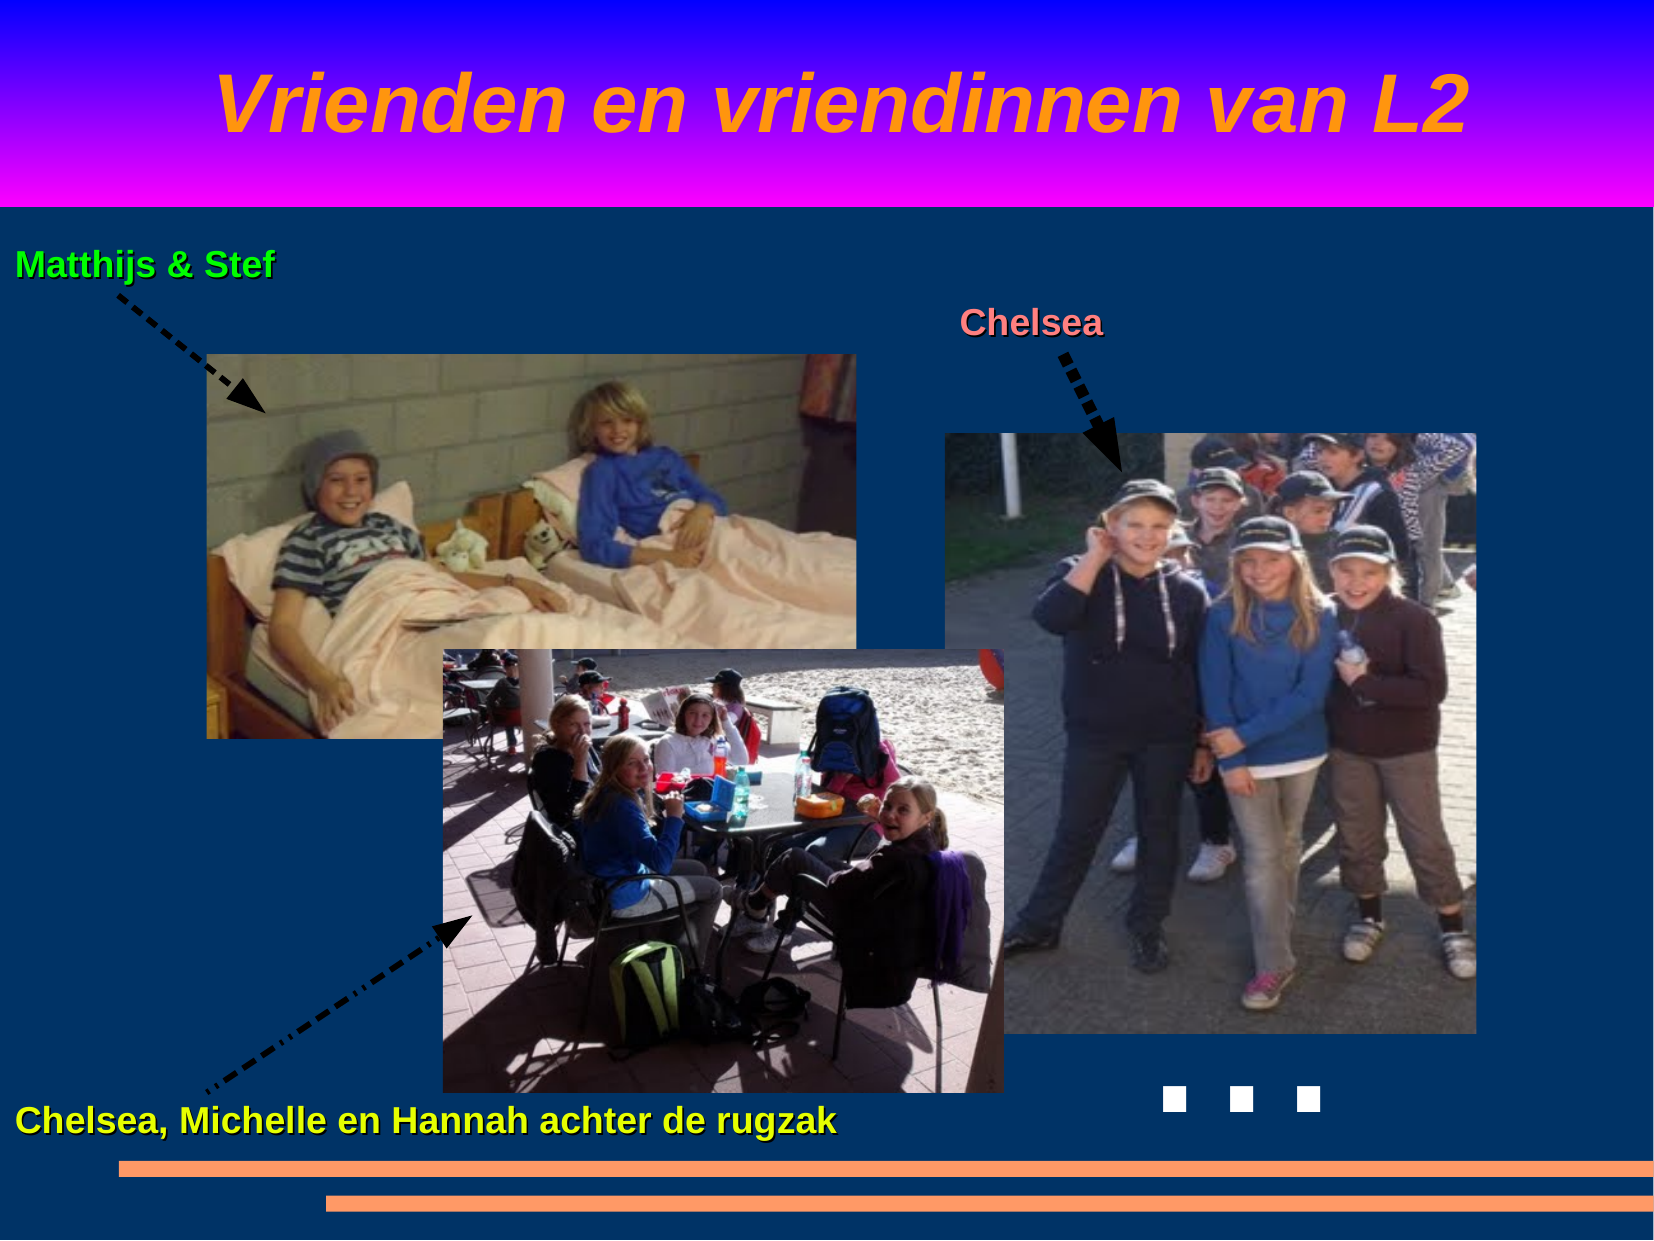

# Vrienden en vriendinnen van L2
Matthijs & Stef
Chelsea
...
Chelsea, Michelle en Hannah achter de rugzak